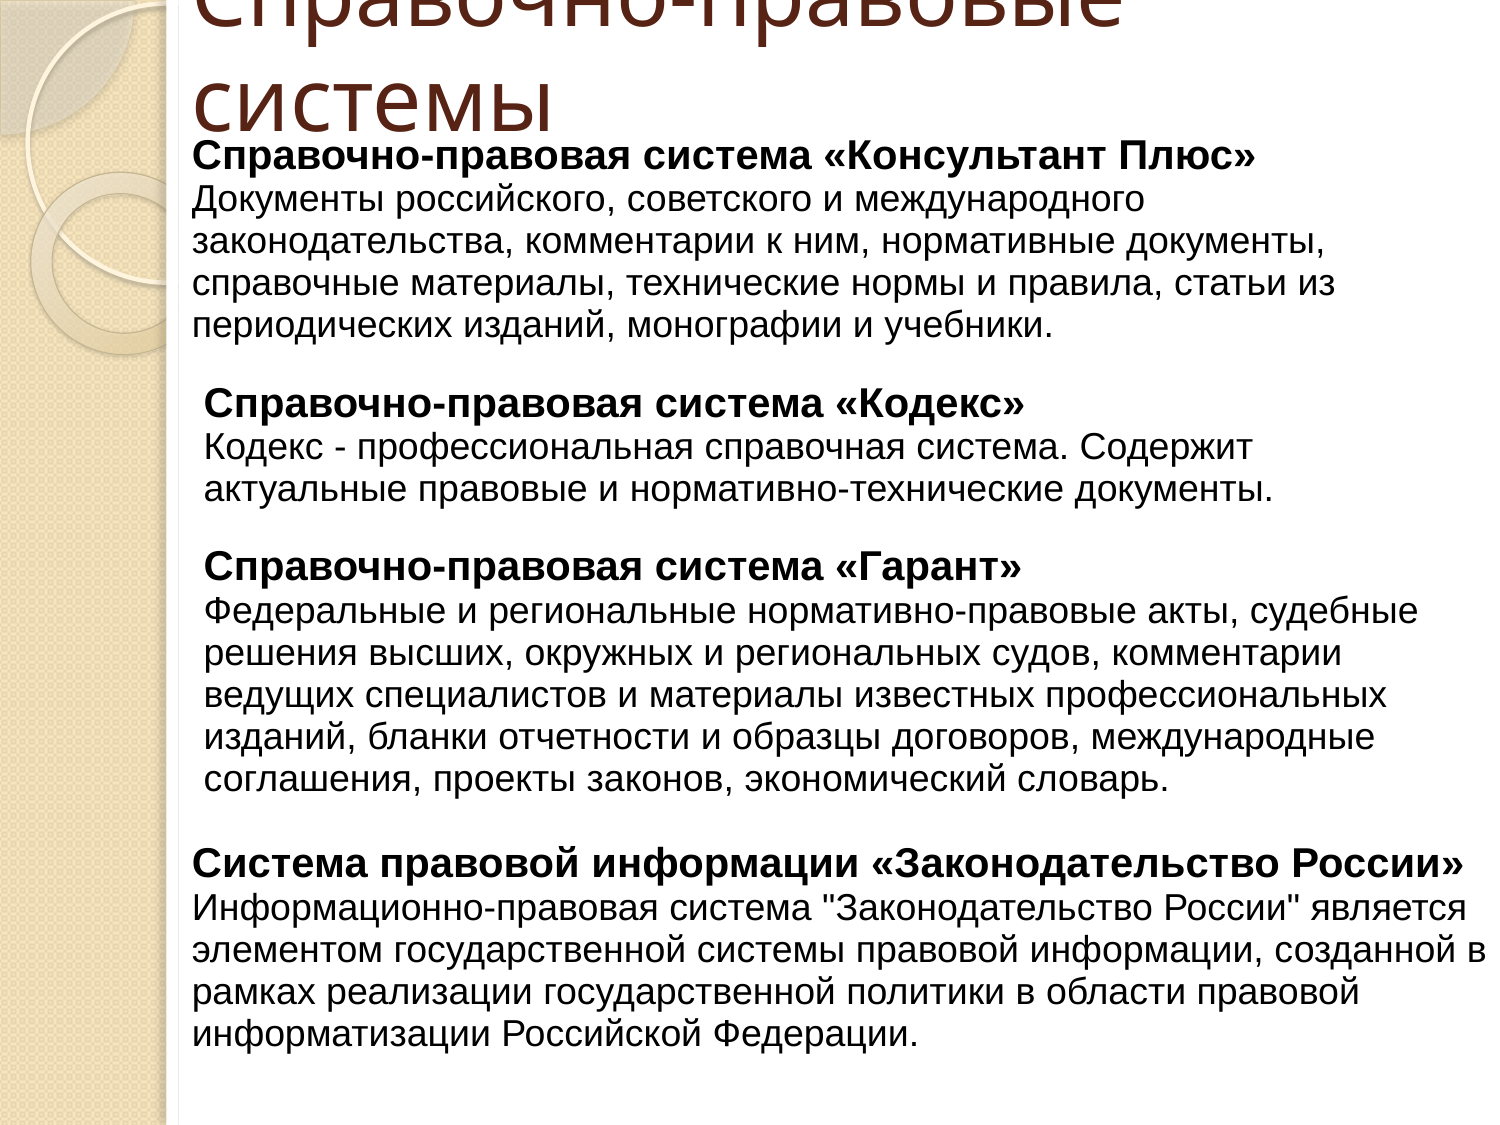

# Справочно-правовые системы
Справочно-правовая система «Консультант Плюс»
Документы российского, советского и международного законодательства, комментарии к ним, нормативные документы, справочные материалы, технические нормы и правила, статьи из периодических изданий, монографии и учебники.
Справочно-правовая система «Кодекс»
Кодекс - профессиональная справочная система. Содержит актуальные правовые и нормативно-технические документы.
Справочно-правовая система «Гарант»
Федеральные и региональные нормативно-правовые акты, судебные решения высших, окружных и региональных судов, комментарии ведущих специалистов и материалы известных профессиональных изданий, бланки отчетности и образцы договоров, международные соглашения, проекты законов, экономический словарь.
Система правовой информации «Законодательство России»
Информационно-правовая система "Законодательство России" является элементом государственной системы правовой информации, созданной в рамках реализации государственной политики в области правовой информатизации Российской Федерации.